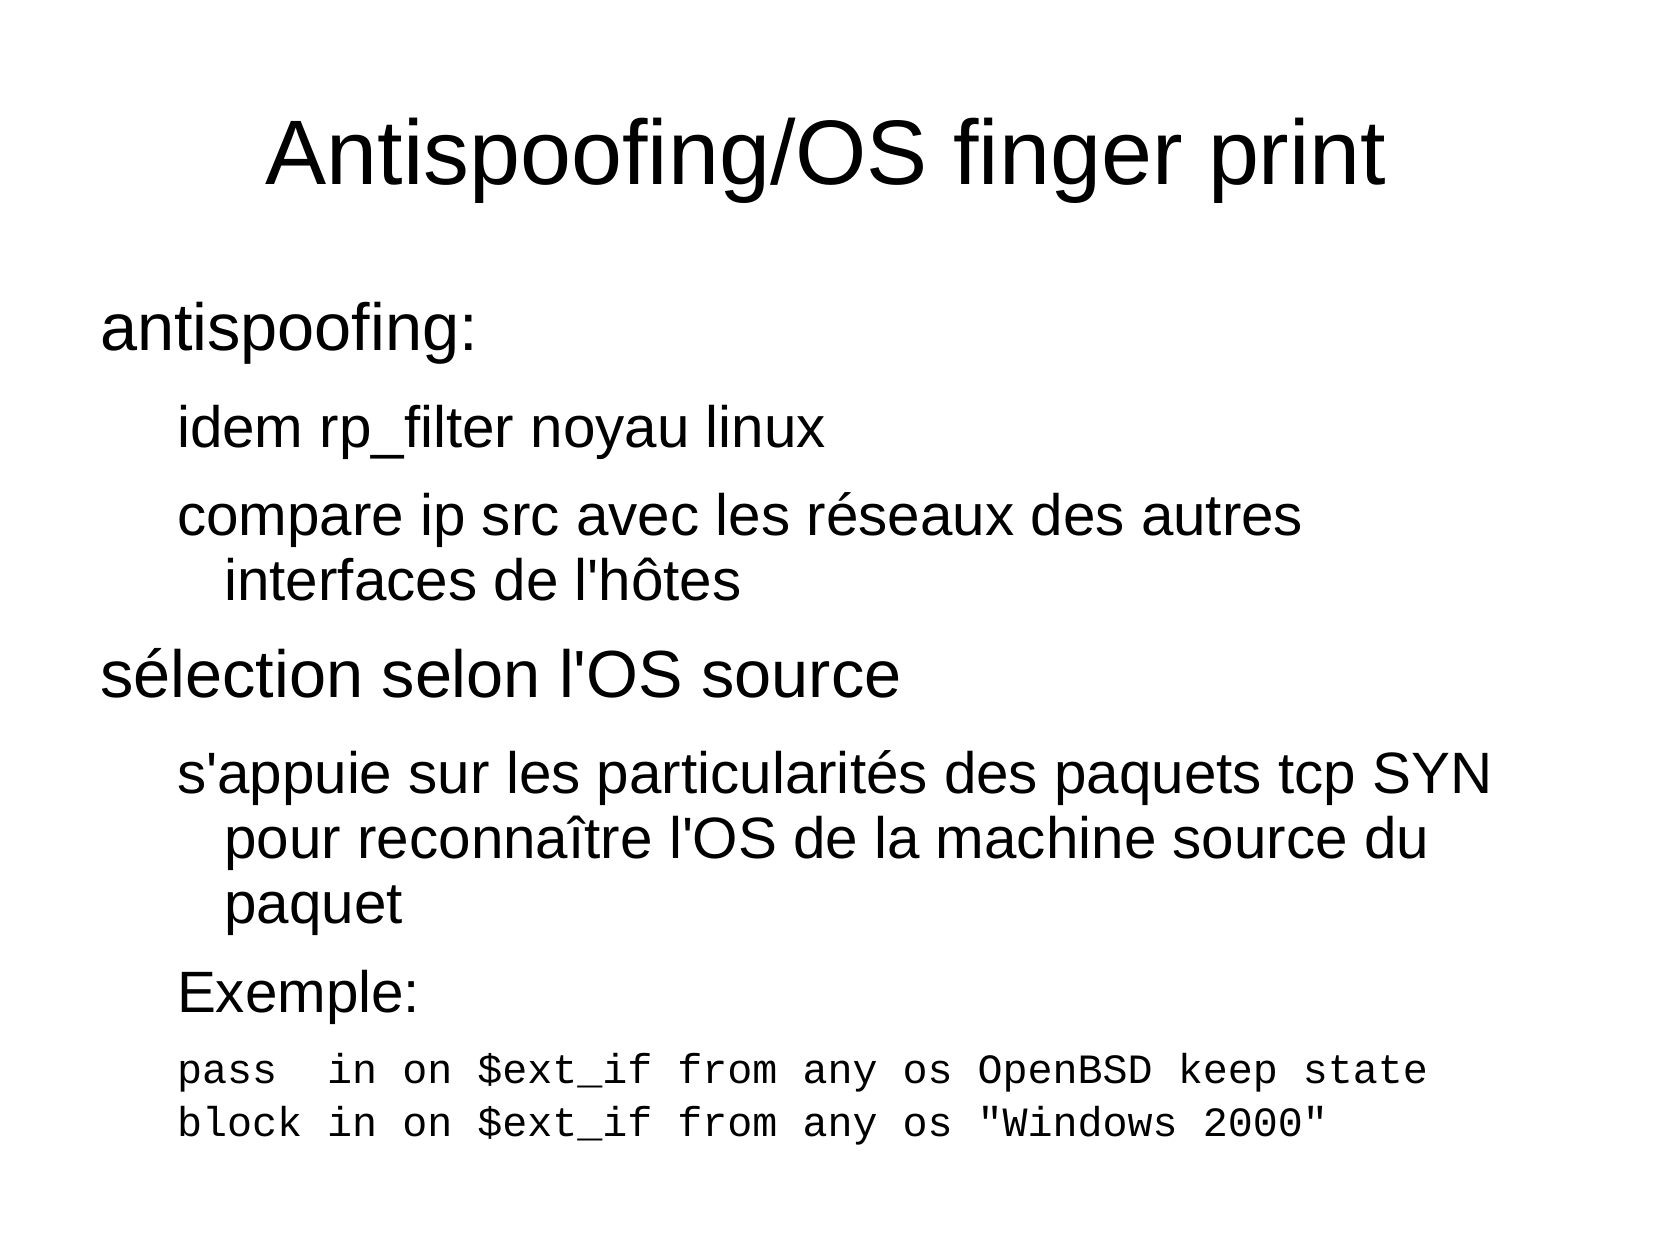

# Antispoofing/OS finger print
antispoofing:
idem rp_filter noyau linux
compare ip src avec les réseaux des autres interfaces de l'hôtes
sélection selon l'OS source
s'appuie sur les particularités des paquets tcp SYN pour reconnaître l'OS de la machine source du paquet
Exemple:
pass in on $ext_if from any os OpenBSD keep state
block in on $ext_if from any os "Windows 2000"